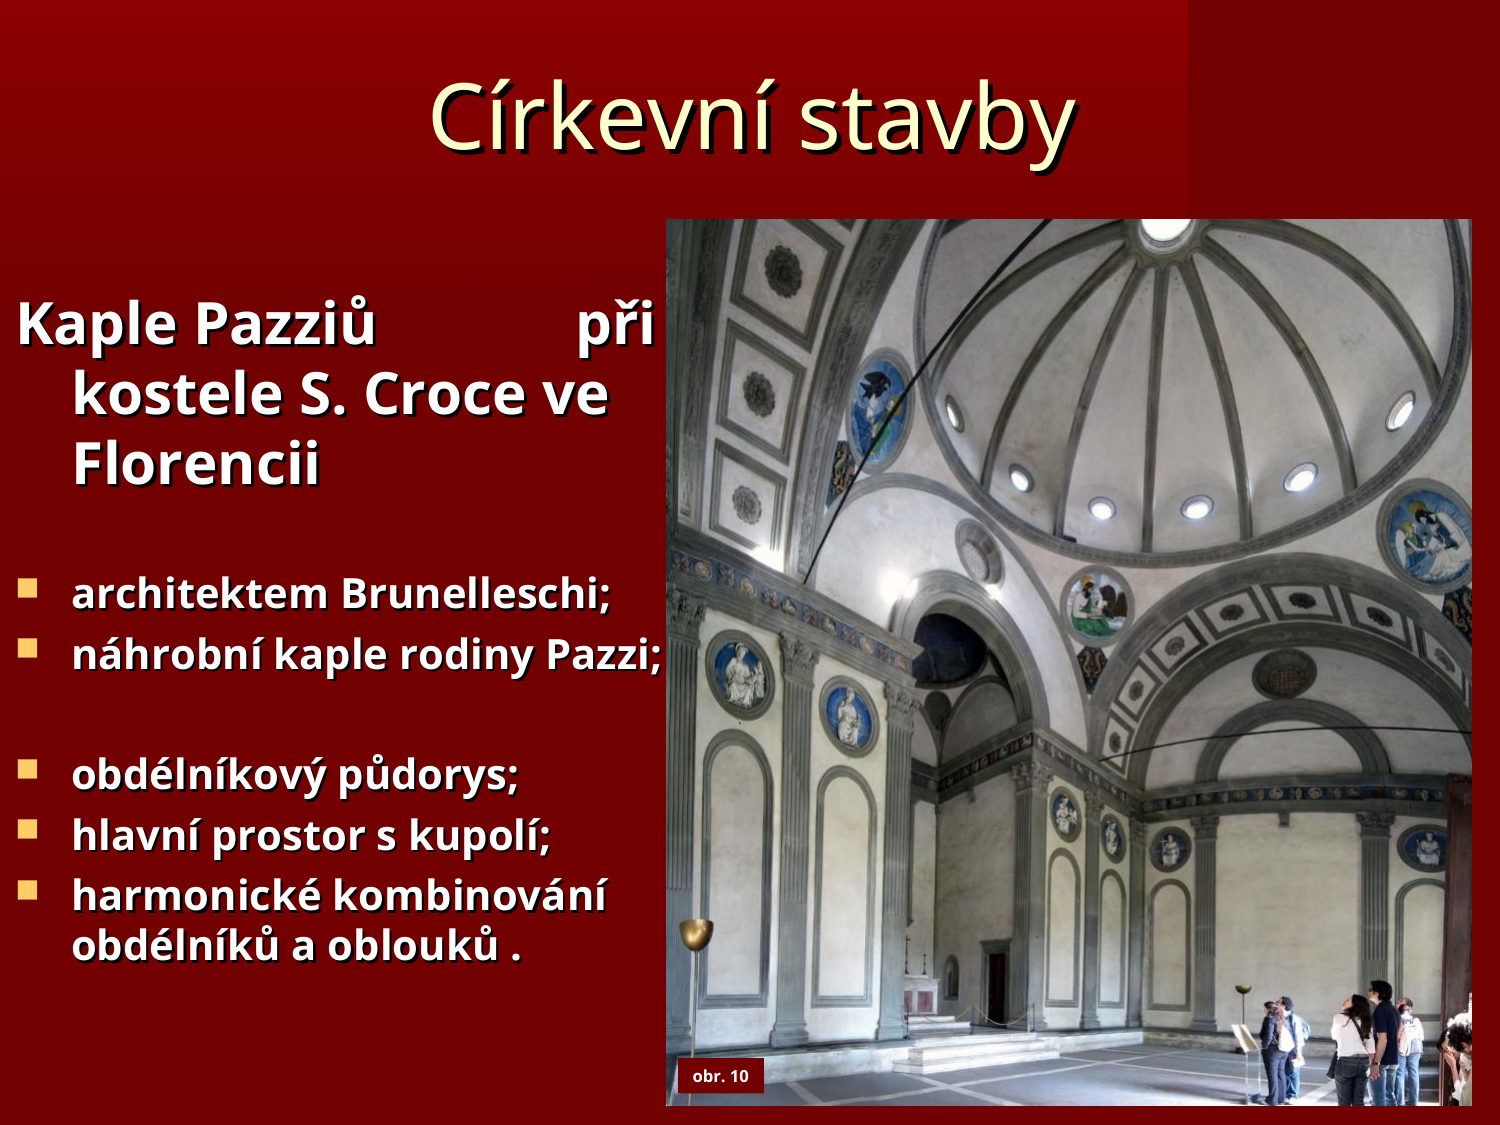

# Církevní stavby
Kaple Pazziů při kostele S. Croce ve Florencii
architektem Brunelleschi;
náhrobní kaple rodiny Pazzi;
obdélníkový půdorys;
hlavní prostor s kupolí;
harmonické kombinování obdélníků a oblouků .
obr. 10